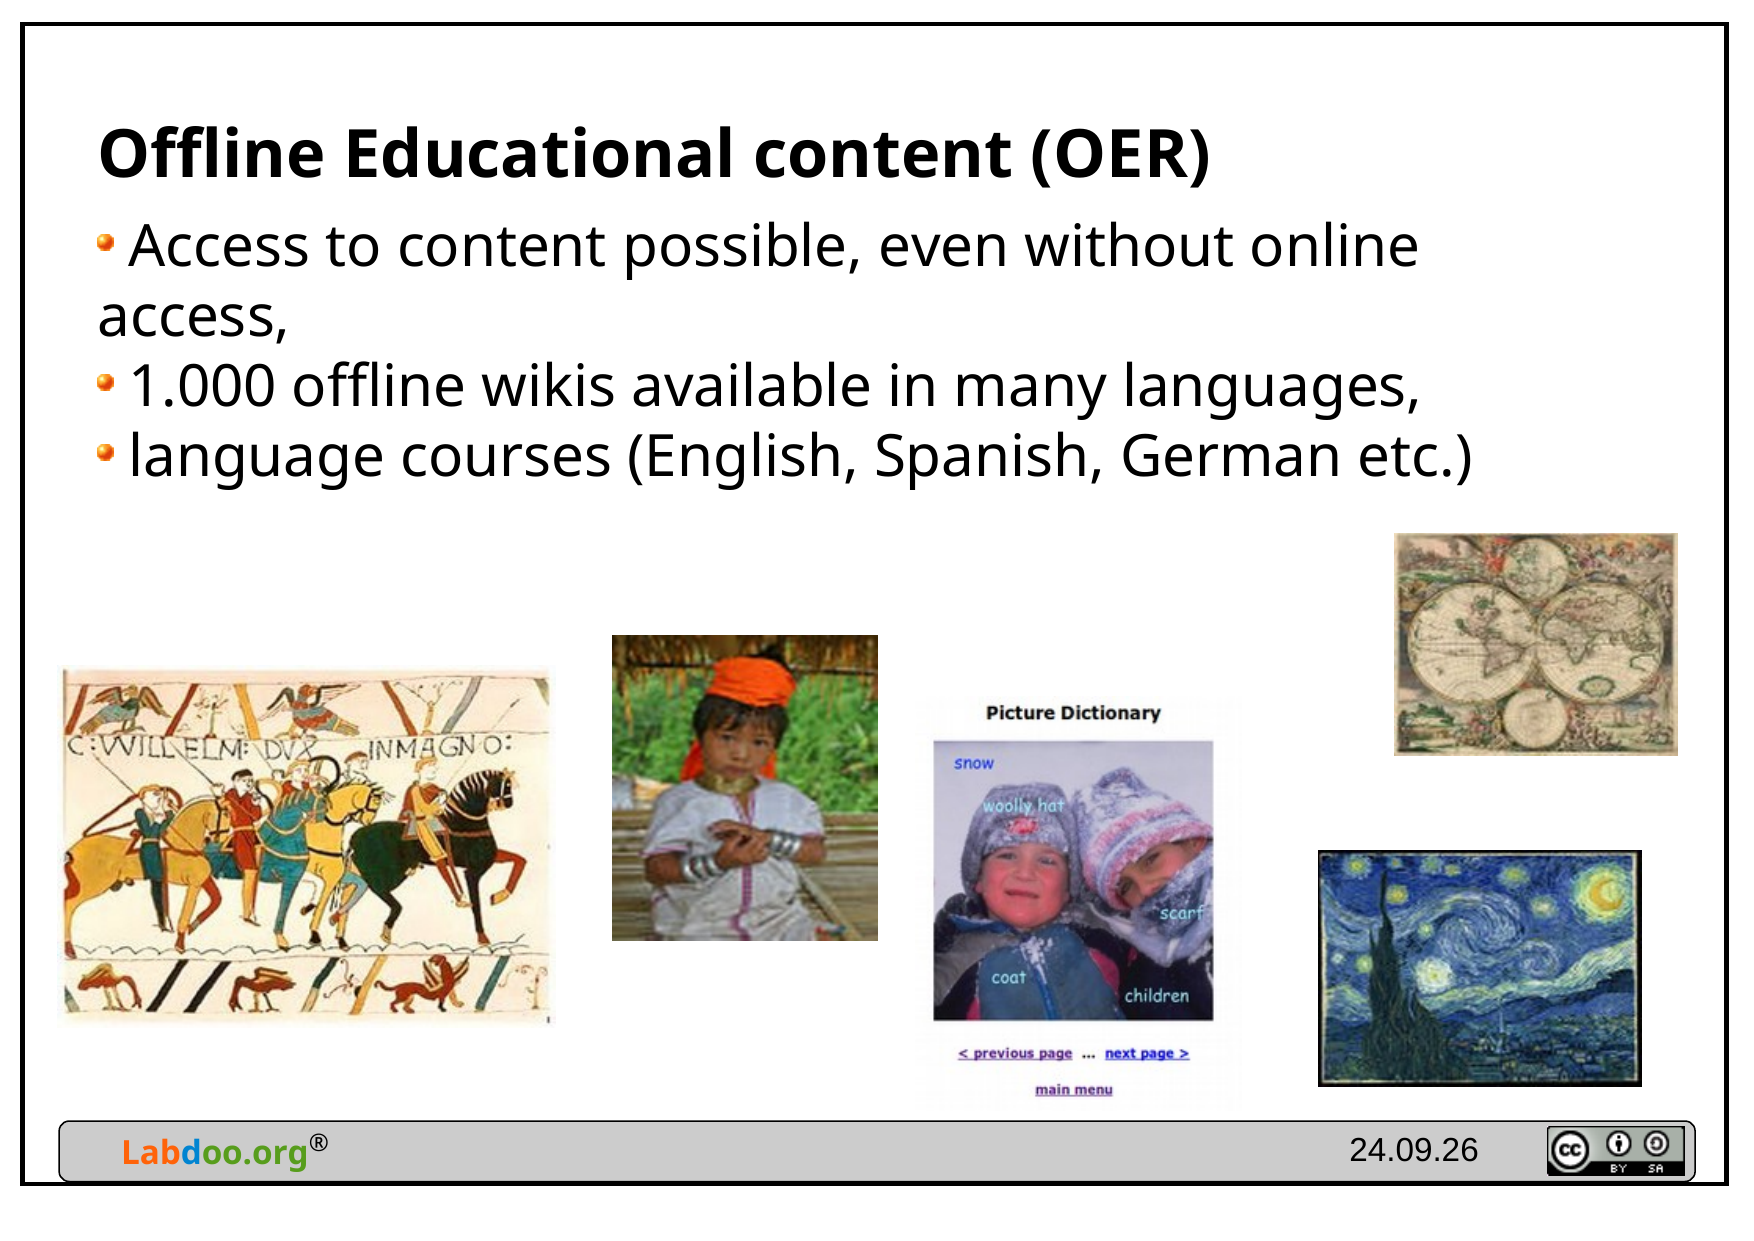

Offline Educational content (OER)
 Access to content possible, even without online access,
 1.000 offline wikis available in many languages,
 language courses (English, Spanish, German etc.)
Labdoo.org®